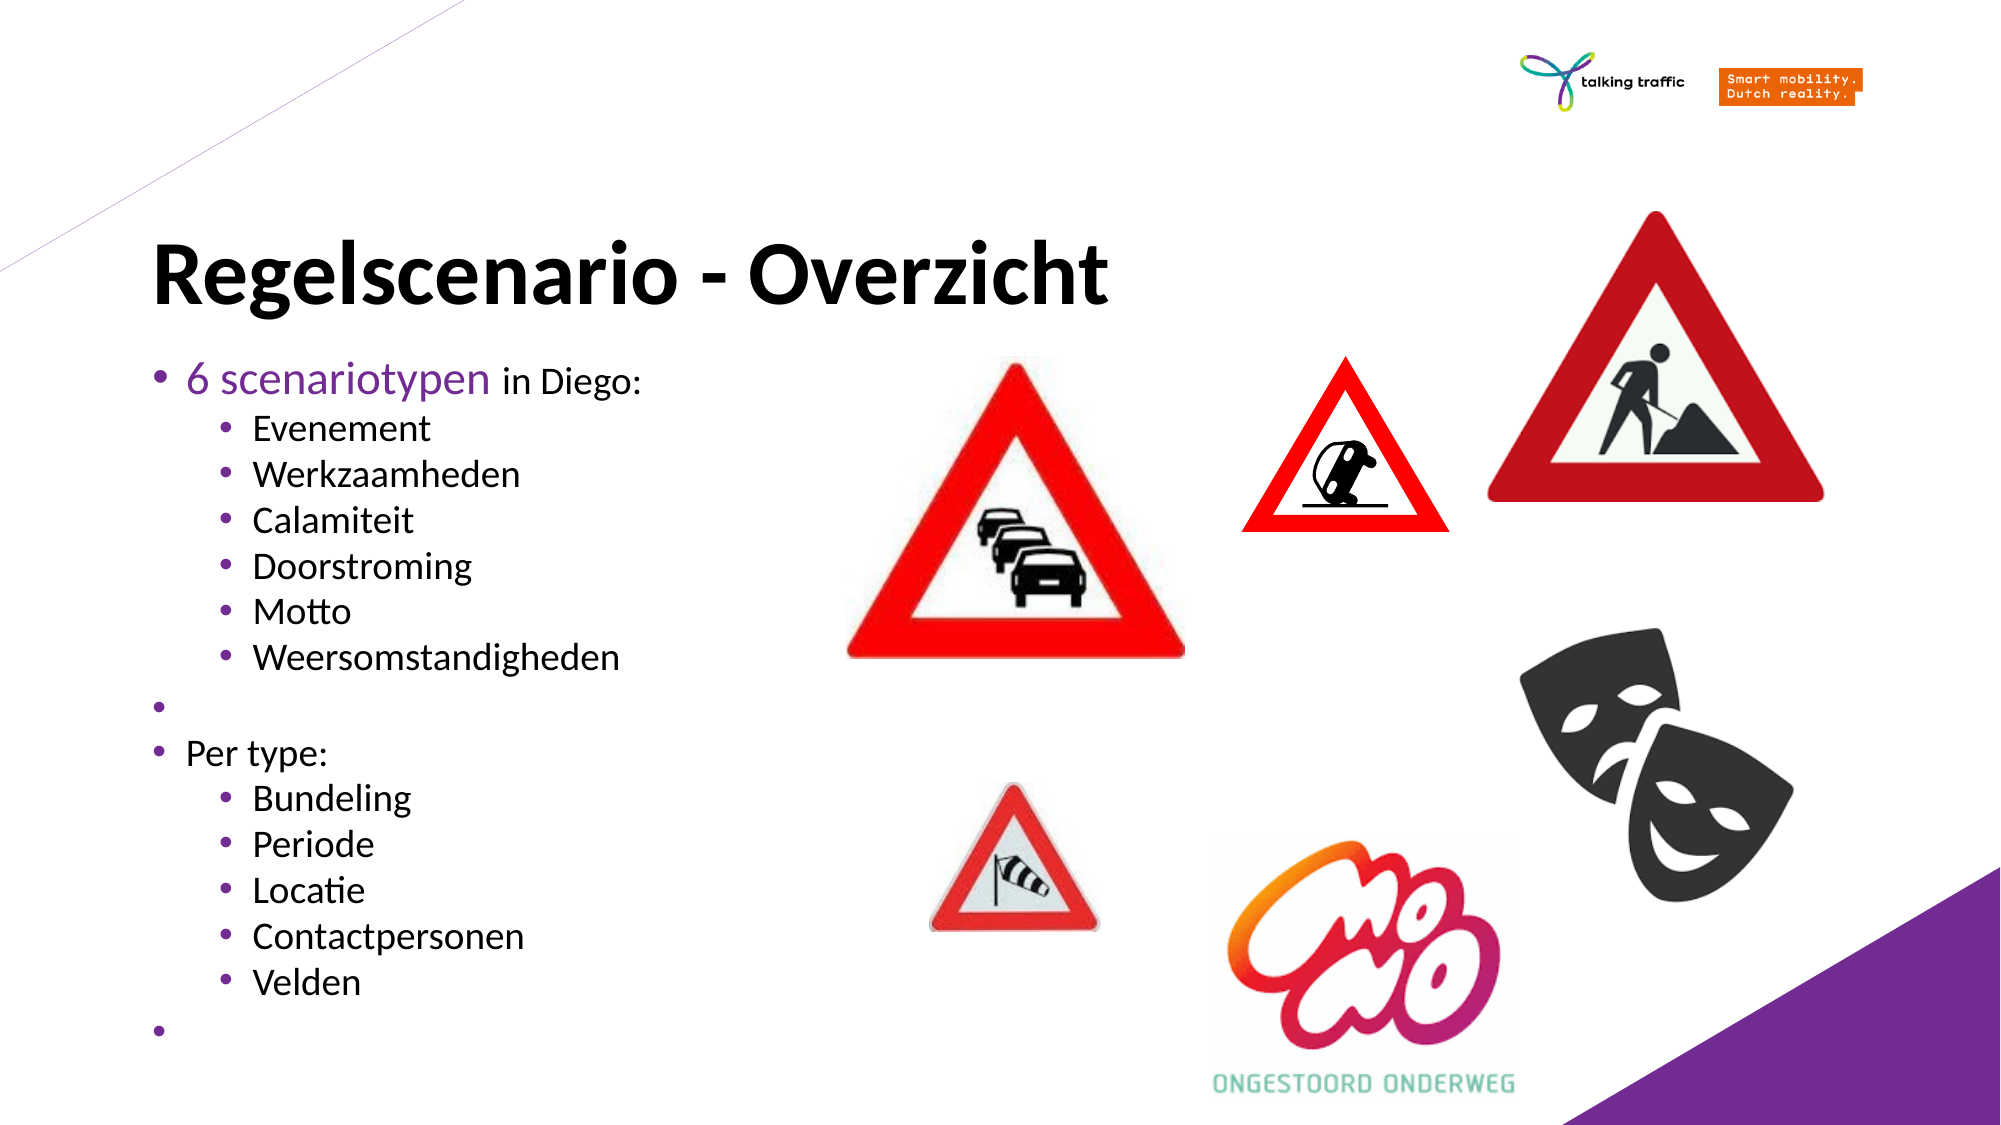

Regelscenario - Overzicht
# 6 scenariotypen in Diego:
Evenement
Werkzaamheden
Calamiteit
Doorstroming
Motto
Weersomstandigheden
Per type:
Bundeling
Periode
Locatie
Contactpersonen
Velden
29